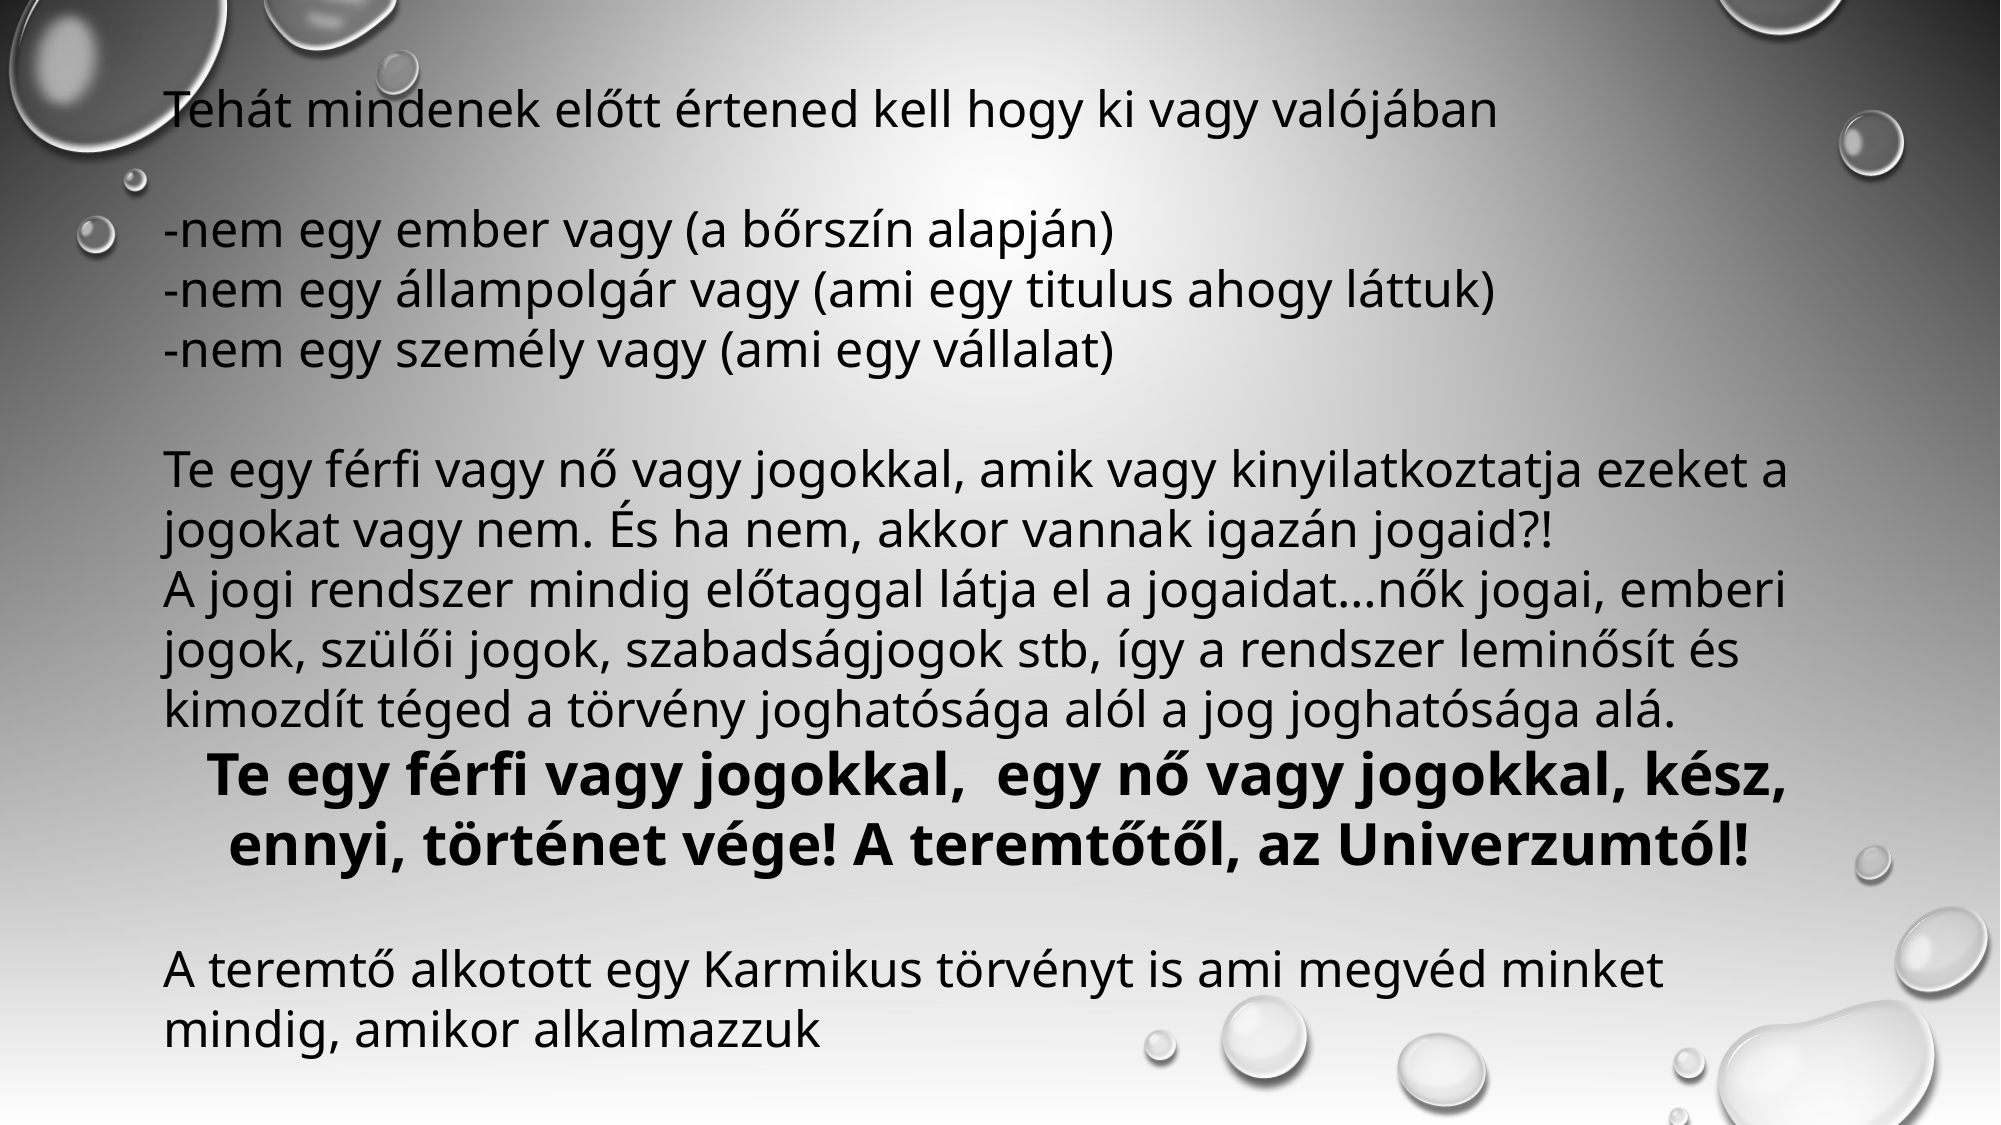

Tehát mindenek előtt értened kell hogy ki vagy valójában
-nem egy ember vagy (a bőrszín alapján)
-nem egy állampolgár vagy (ami egy titulus ahogy láttuk)
-nem egy személy vagy (ami egy vállalat)
Te egy férfi vagy nő vagy jogokkal, amik vagy kinyilatkoztatja ezeket a jogokat vagy nem. És ha nem, akkor vannak igazán jogaid?!
A jogi rendszer mindig előtaggal látja el a jogaidat…nők jogai, emberi jogok, szülői jogok, szabadságjogok stb, így a rendszer leminősít és kimozdít téged a törvény joghatósága alól a jog joghatósága alá.
Te egy férfi vagy jogokkal, egy nő vagy jogokkal, kész, ennyi, történet vége! A teremtőtől, az Univerzumtól!
A teremtő alkotott egy Karmikus törvényt is ami megvéd minket mindig, amikor alkalmazzuk